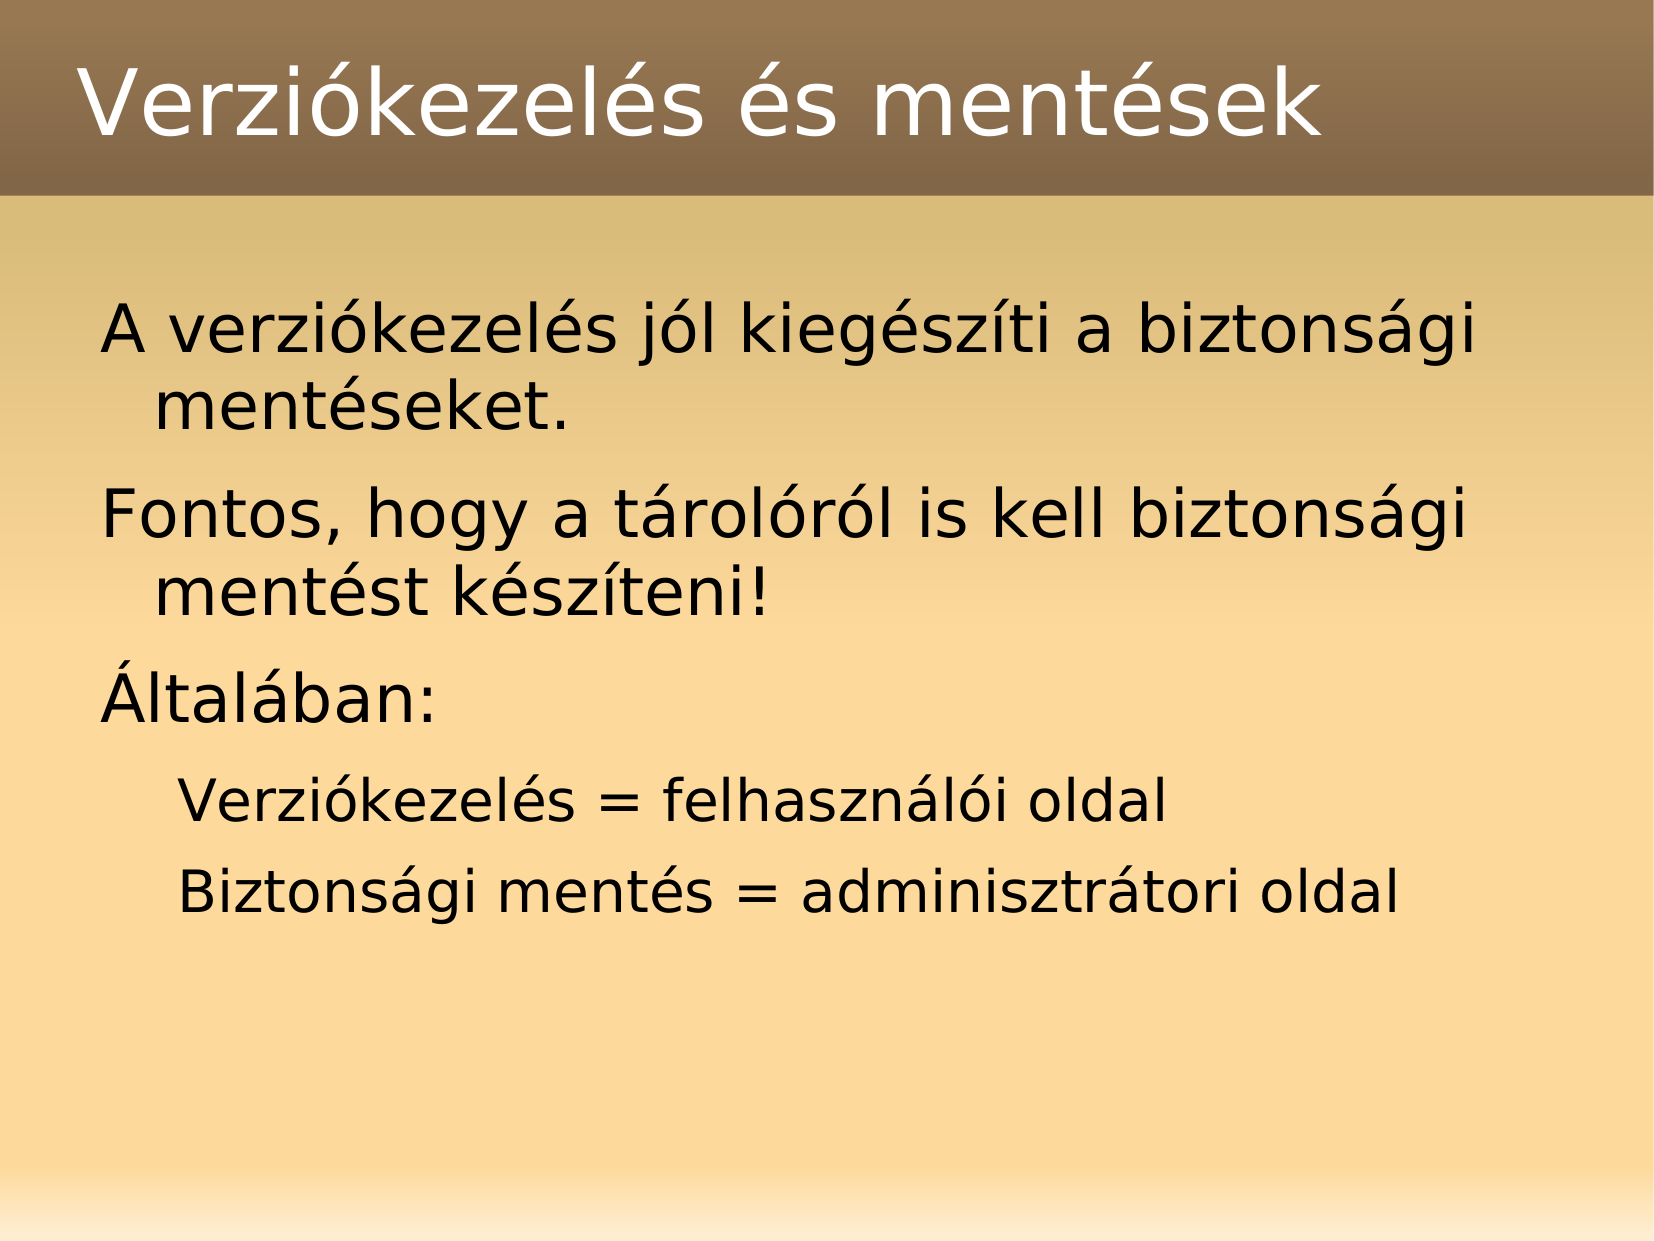

# Verziókezelés és mentések
A verziókezelés jól kiegészíti a biztonsági mentéseket.
Fontos, hogy a tárolóról is kell biztonsági mentést készíteni!
Általában:
Verziókezelés = felhasználói oldal
Biztonsági mentés = adminisztrátori oldal